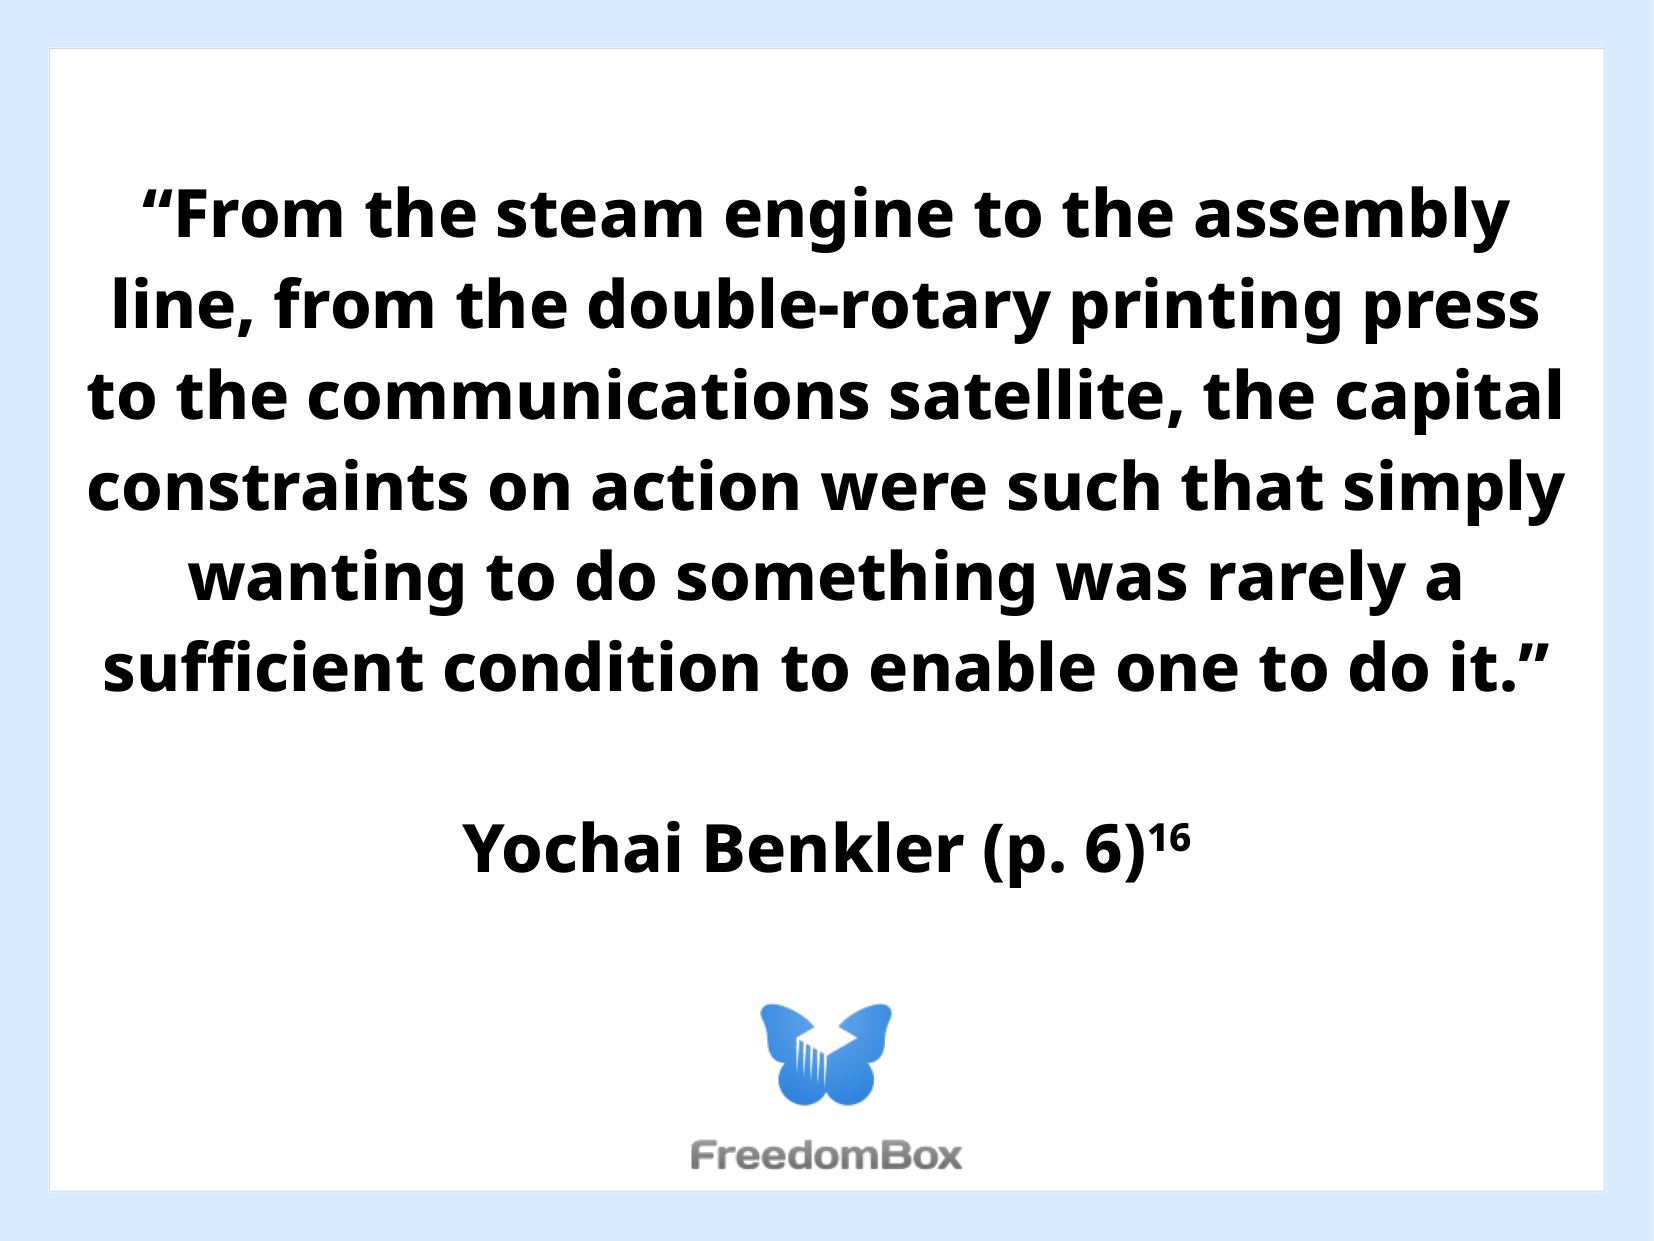

# “From the steam engine to the assembly line, from the double-rotary printing press to the communications satellite, the capital constraints on action were such that simply wanting to do something was rarely a sufficient condition to enable one to do it.”
Yochai Benkler (p. 6)16